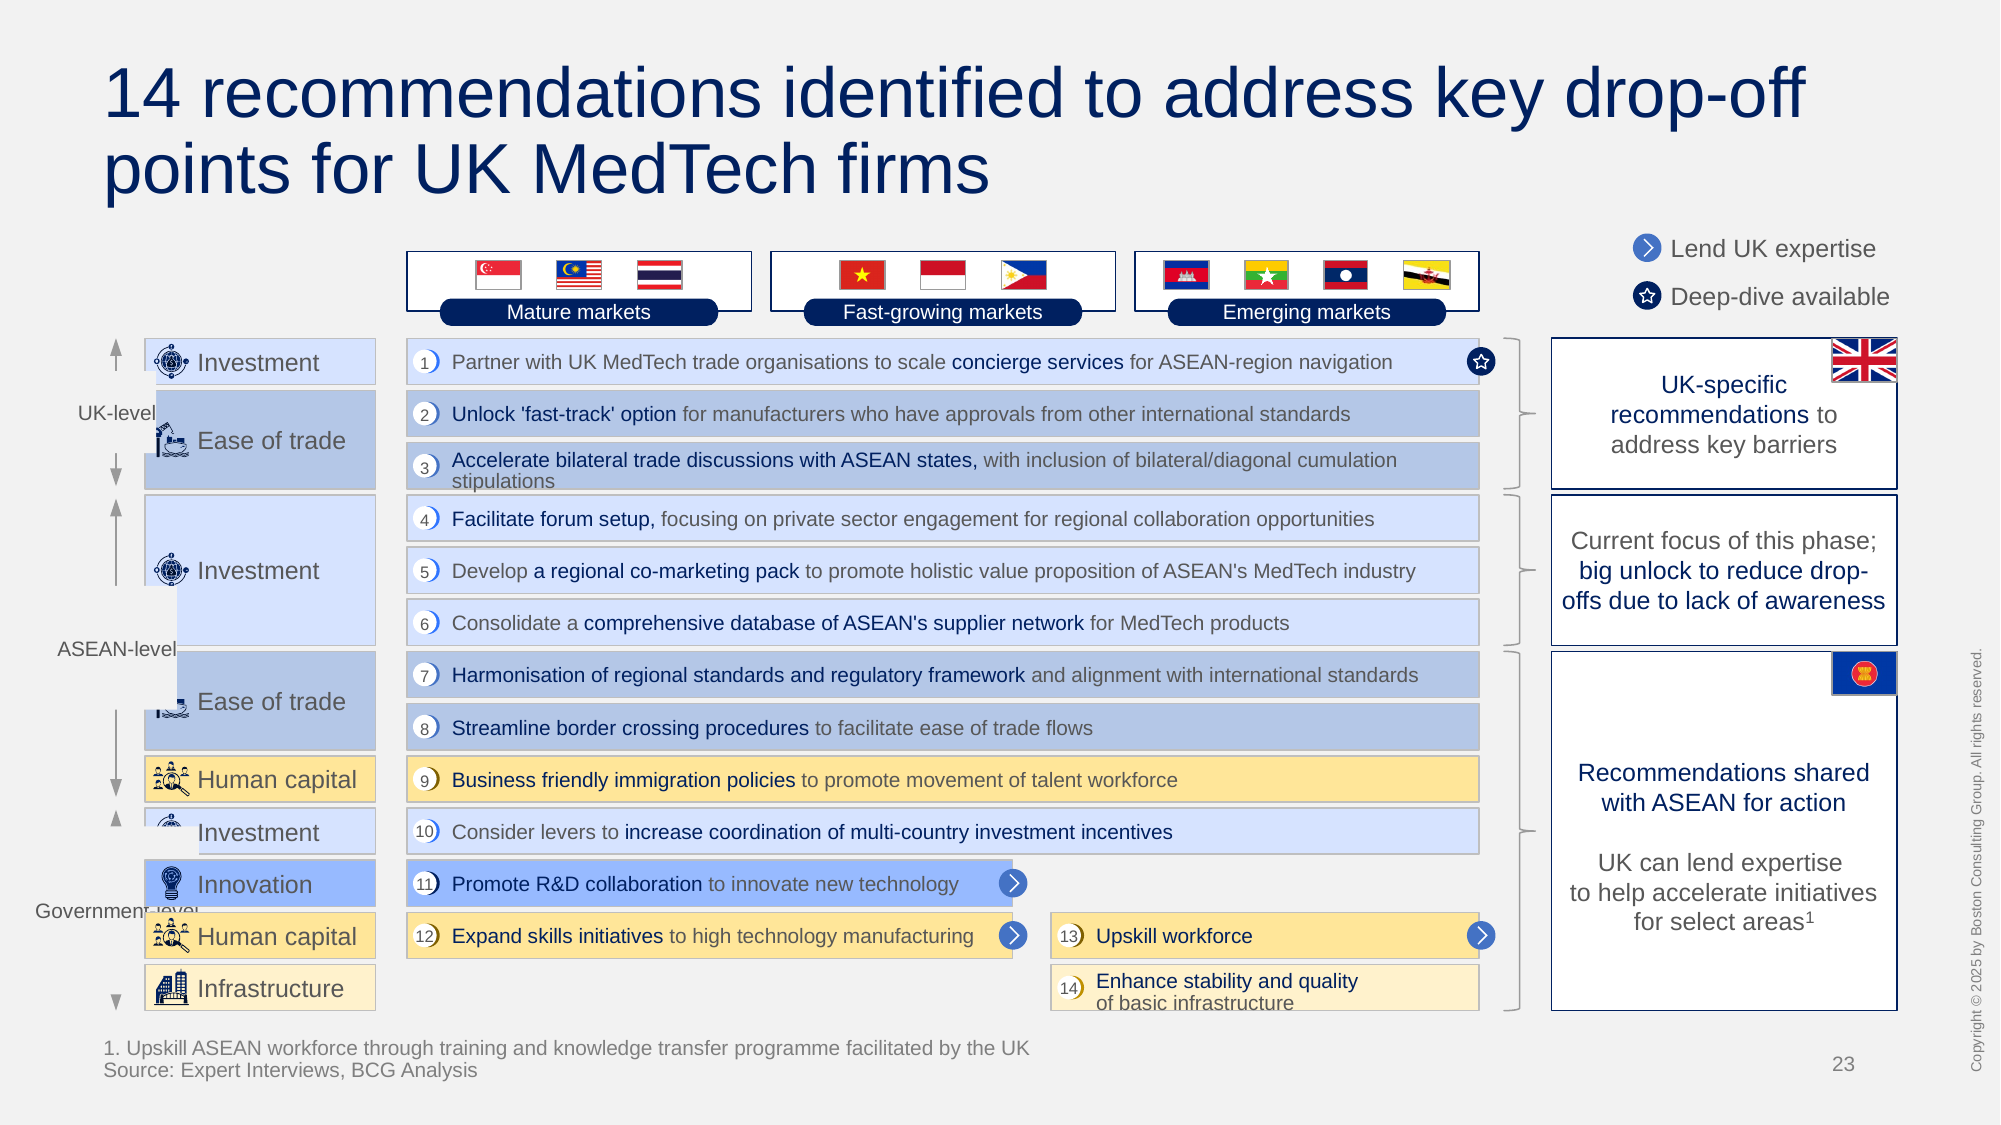

# 14 recommendations identified to address key drop-off points for UK MedTech firms
Lend UK expertise
Deep-dive available
Mature markets
Fast-growing markets
Emerging markets
Investment
Partner with UK MedTech trade organisations to scale concierge services for ASEAN-region navigation
UK-specific recommendations to address key barriers
1
UK-level
Ease of trade
Unlock 'fast-track' option for manufacturers who have approvals from other international standards
2
Accelerate bilateral trade discussions with ASEAN states, with inclusion of bilateral/diagonal cumulation stipulations
3
Investment
Facilitate forum setup, focusing on private sector engagement for regional collaboration opportunities
Current focus of this phase;
big unlock to reduce drop-
offs due to lack of awareness
4
Develop a regional co-marketing pack to promote holistic value proposition of ASEAN's MedTech industry
5
ASEAN-level
Consolidate a comprehensive database of ASEAN's supplier network for MedTech products
6
Ease of trade
Harmonisation of regional standards and regulatory framework and alignment with international standards
Recommendations shared with ASEAN for action
UK can lend expertise
to help accelerate initiatives for select areas1
7
Streamline border crossing procedures to facilitate ease of trade flows
8
Human capital
Business friendly immigration policies to promote movement of talent workforce
9
Investment
Consider levers to increase coordination of multi-country investment incentives
10
Government-level
Innovation
Promote R&D collaboration to innovate new technology
11
Human capital
Expand skills initiatives to high technology manufacturing
Upskill workforce
12
13
Infrastructure
Enhance stability and quality
of basic infrastructure
14
1. Upskill ASEAN workforce through training and knowledge transfer programme facilitated by the UK
Source: Expert Interviews, BCG Analysis